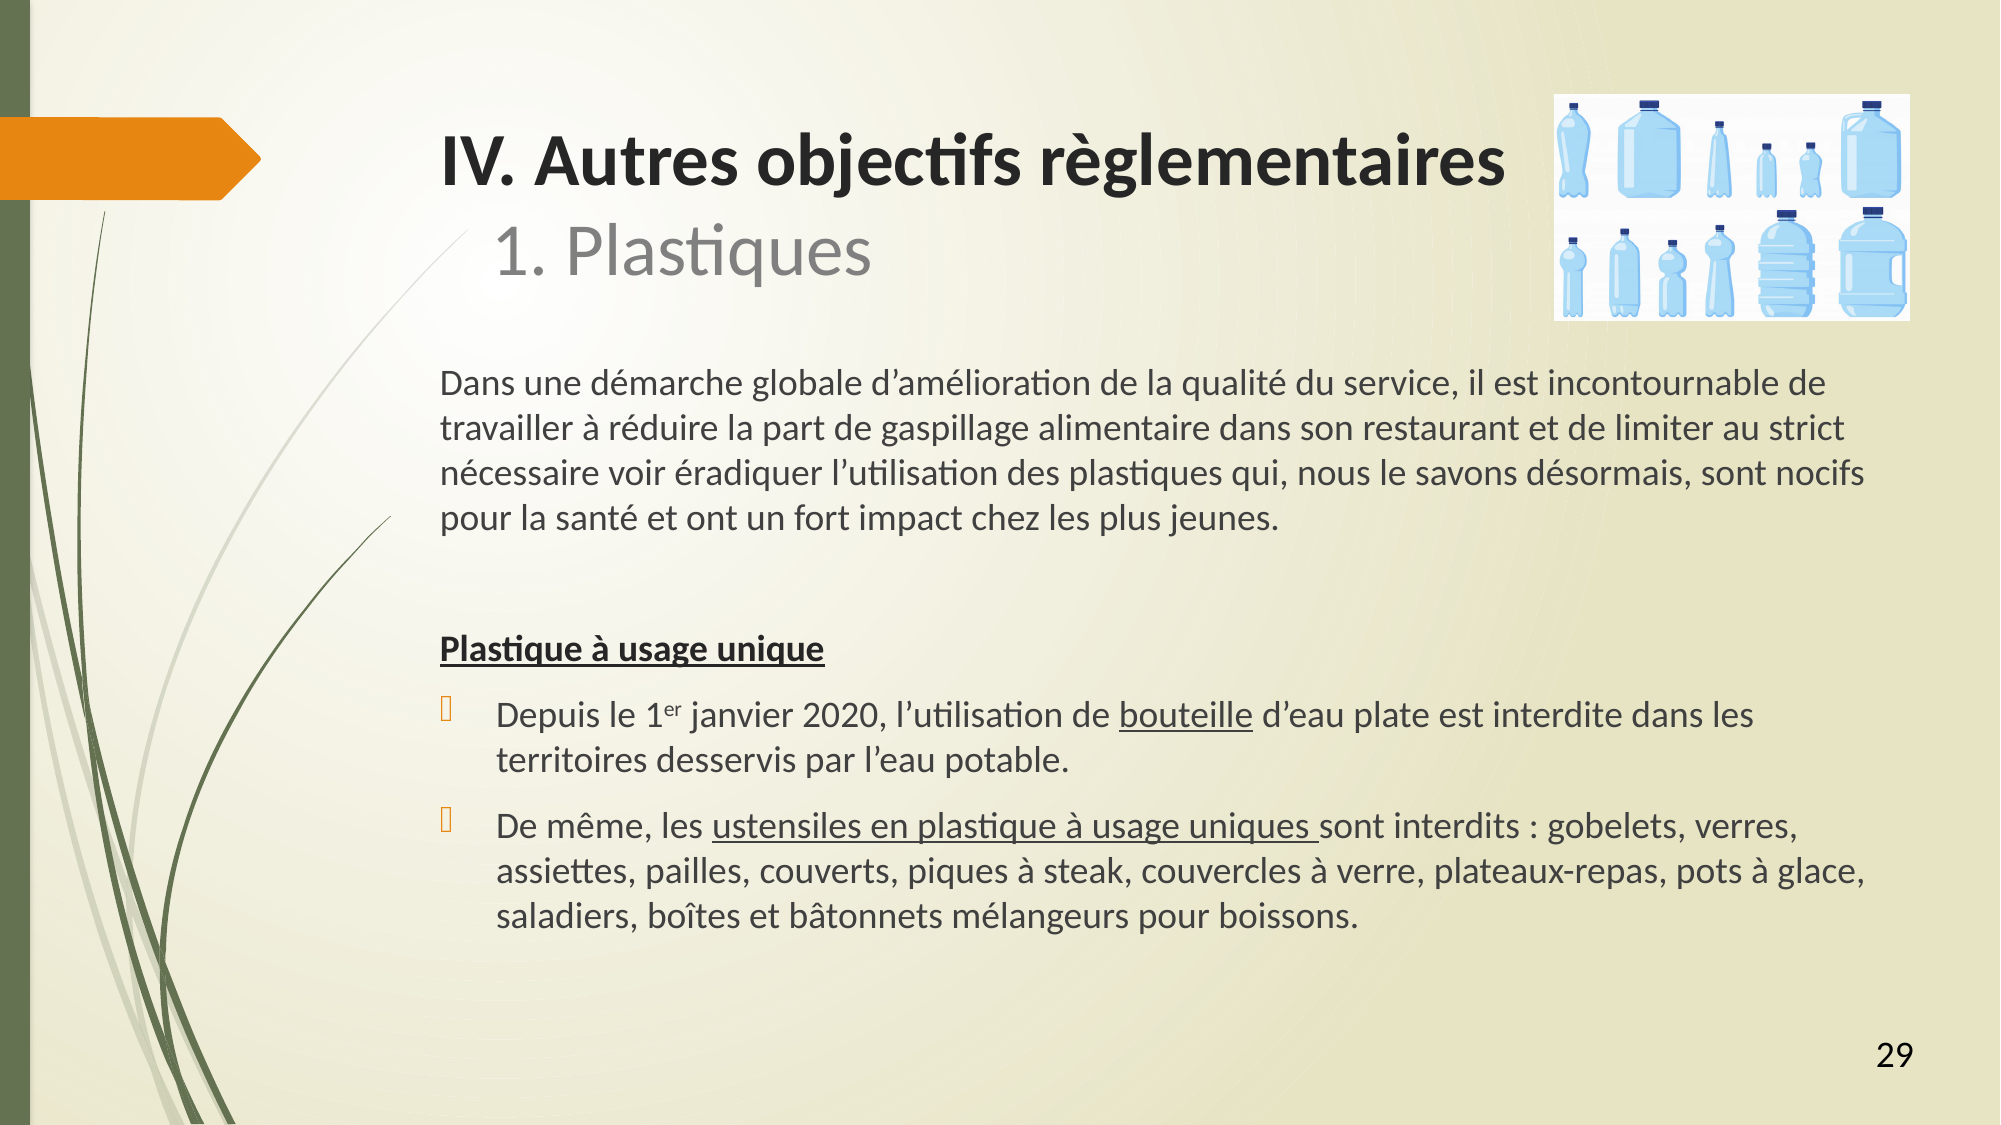

IV. Autres objectifs règlementaires
 1. Plastiques
# Dans une démarche globale d’amélioration de la qualité du service, il est incontournable de travailler à réduire la part de gaspillage alimentaire dans son restaurant et de limiter au strict nécessaire voir éradiquer l’utilisation des plastiques qui, nous le savons désormais, sont nocifs pour la santé et ont un fort impact chez les plus jeunes.
Plastique à usage unique
Depuis le 1er janvier 2020, l’utilisation de bouteille d’eau plate est interdite dans les territoires desservis par l’eau potable.
De même, les ustensiles en plastique à usage uniques sont interdits : gobelets, verres, assiettes, pailles, couverts, piques à steak, couvercles à verre, plateaux-repas, pots à glace, saladiers, boîtes et bâtonnets mélangeurs pour boissons.